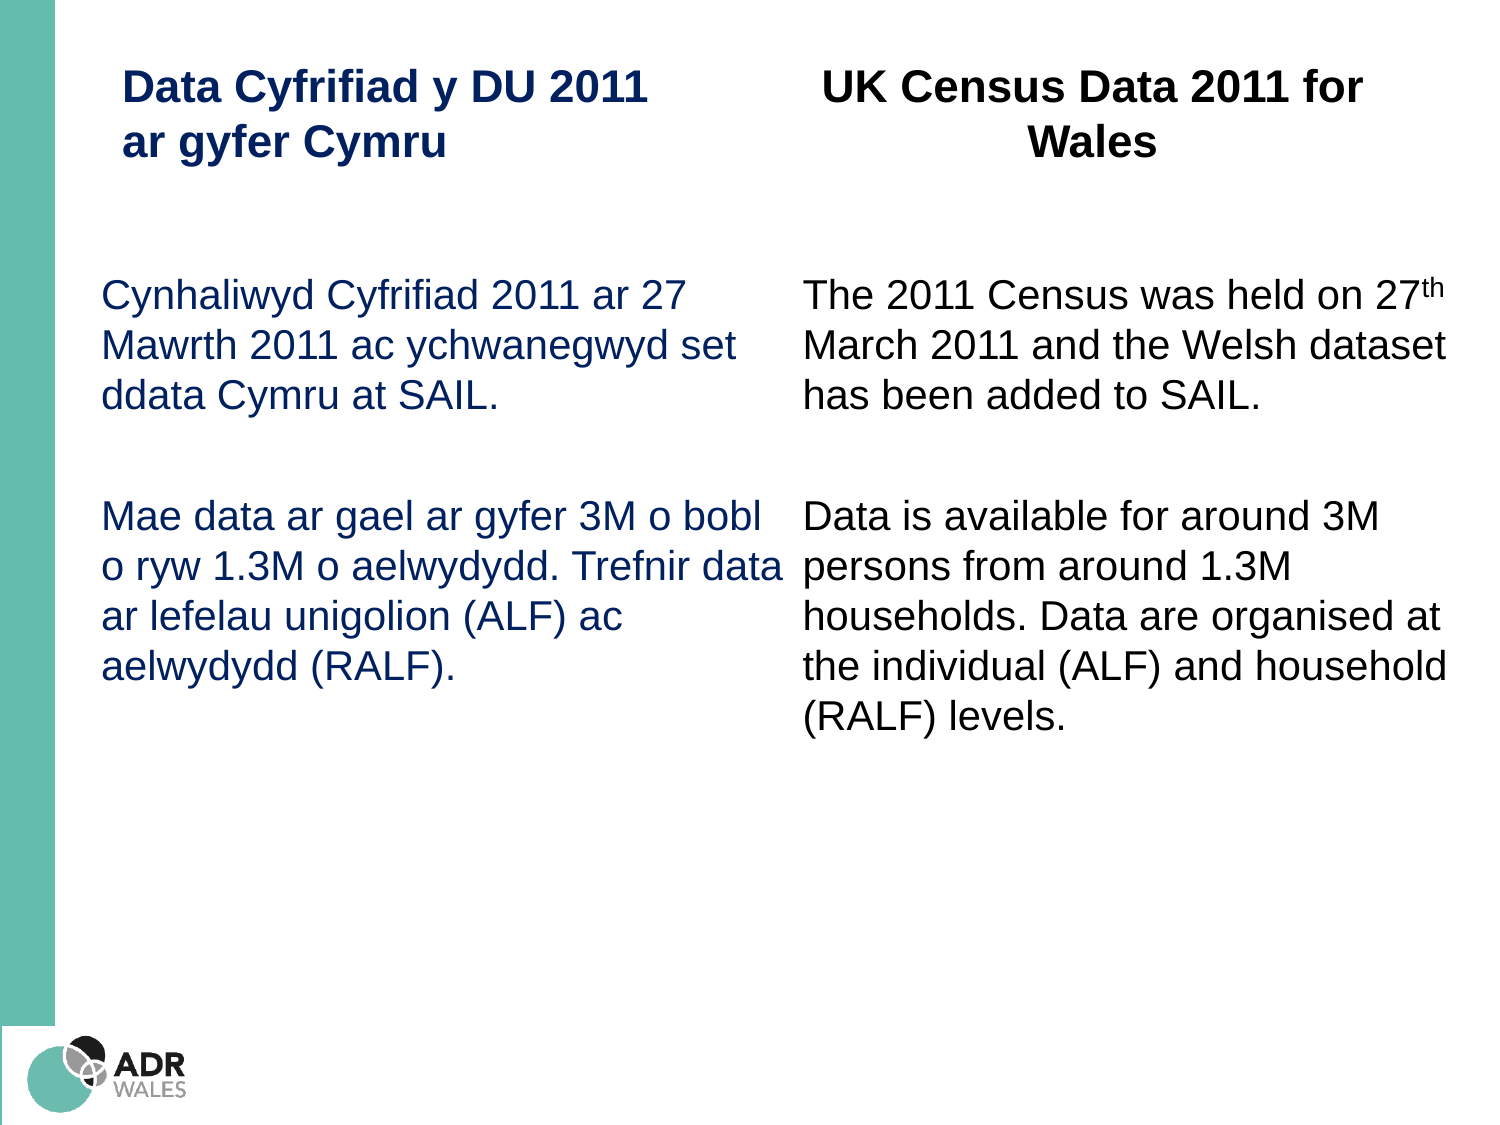

Data Cyfrifiad y DU 2011 ar gyfer Cymru
# UK Census Data 2011 for Wales
Cynhaliwyd Cyfrifiad 2011 ar 27 Mawrth 2011 ac ychwanegwyd set ddata Cymru at SAIL.
Mae data ar gael ar gyfer 3M o bobl o ryw 1.3M o aelwydydd. Trefnir data ar lefelau unigolion (ALF) ac aelwydydd (RALF).
The 2011 Census was held on 27th March 2011 and the Welsh dataset has been added to SAIL.
Data is available for around 3M persons from around 1.3M households. Data are organised at the individual (ALF) and household (RALF) levels.